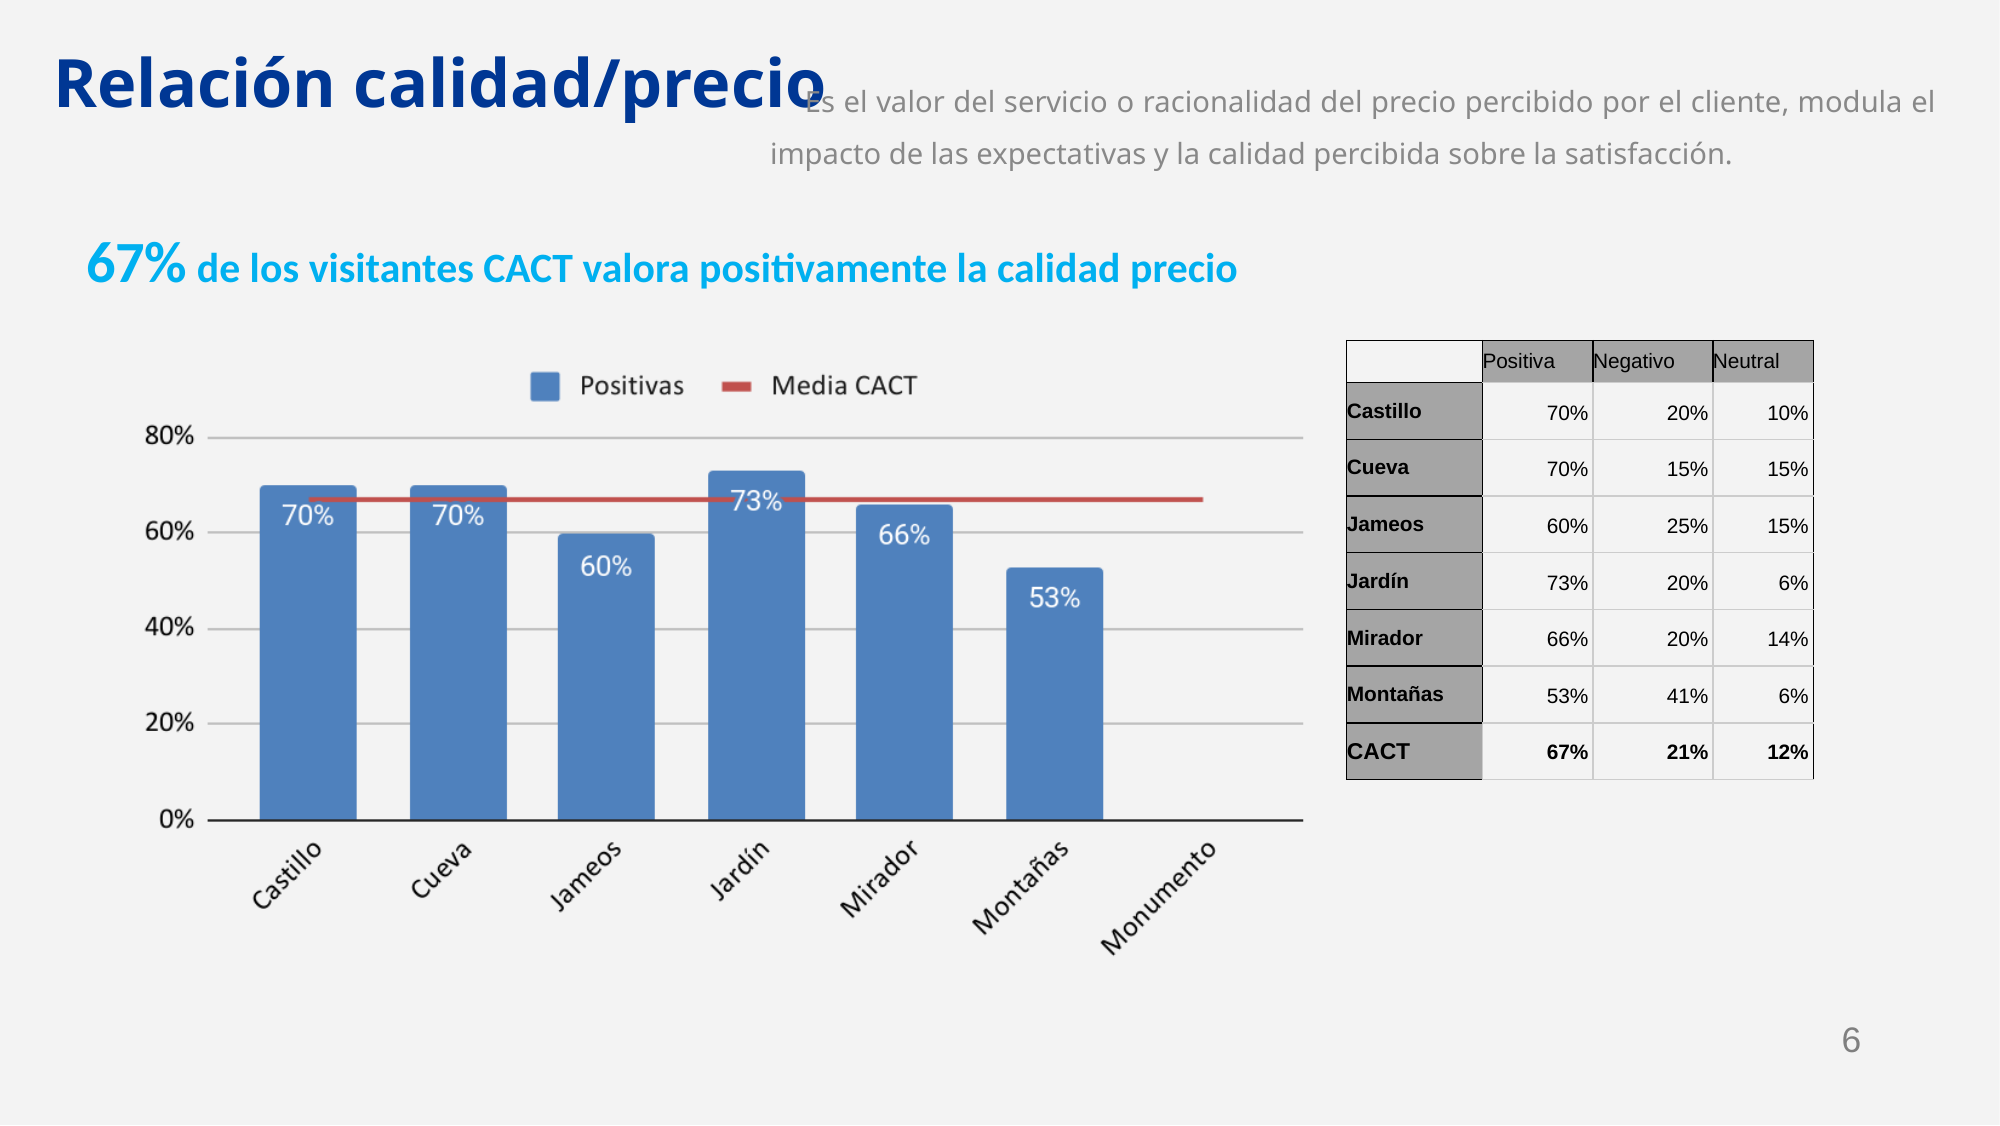

Relación calidad/precio
 Es el valor del servicio o racionalidad del precio percibido por el cliente, modula el impacto de las expectativas y la calidad percibida sobre la satisfacción.
67% de los visitantes CACT valora positivamente la calidad precio
| | Positiva | Negativo | Neutral |
| --- | --- | --- | --- |
| Castillo | 70% | 20% | 10% |
| Cueva | 70% | 15% | 15% |
| Jameos | 60% | 25% | 15% |
| Jardín | 73% | 20% | 6% |
| Mirador | 66% | 20% | 14% |
| Montañas | 53% | 41% | 6% |
| CACT | 67% | 21% | 12% |